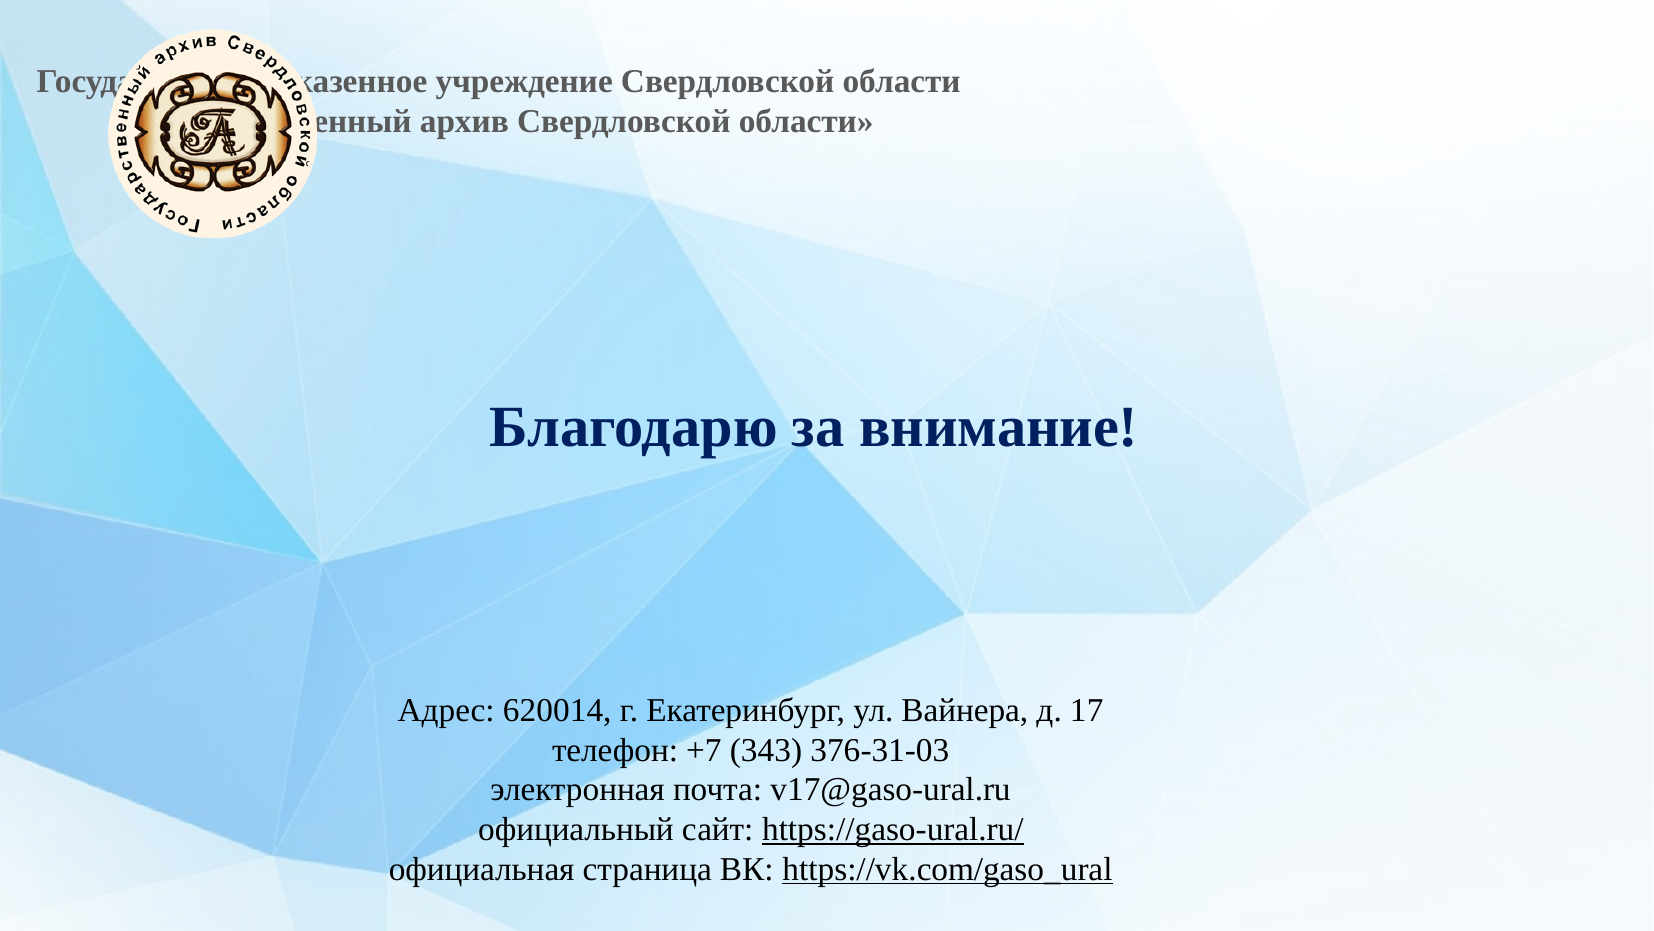

Государственное казенное учреждение Свердловской области
«Государственный архив Свердловской области»
# Благодарю за внимание!
Адрес: 620014, г. Екатеринбург, ул. Вайнера, д. 17
телефон: +7 (343) 376-31-03
электронная почта: v17@gaso-ural.ru
официальный сайт: https://gaso-ural.ru/
официальная страница ВК: https://vk.com/gaso_ural